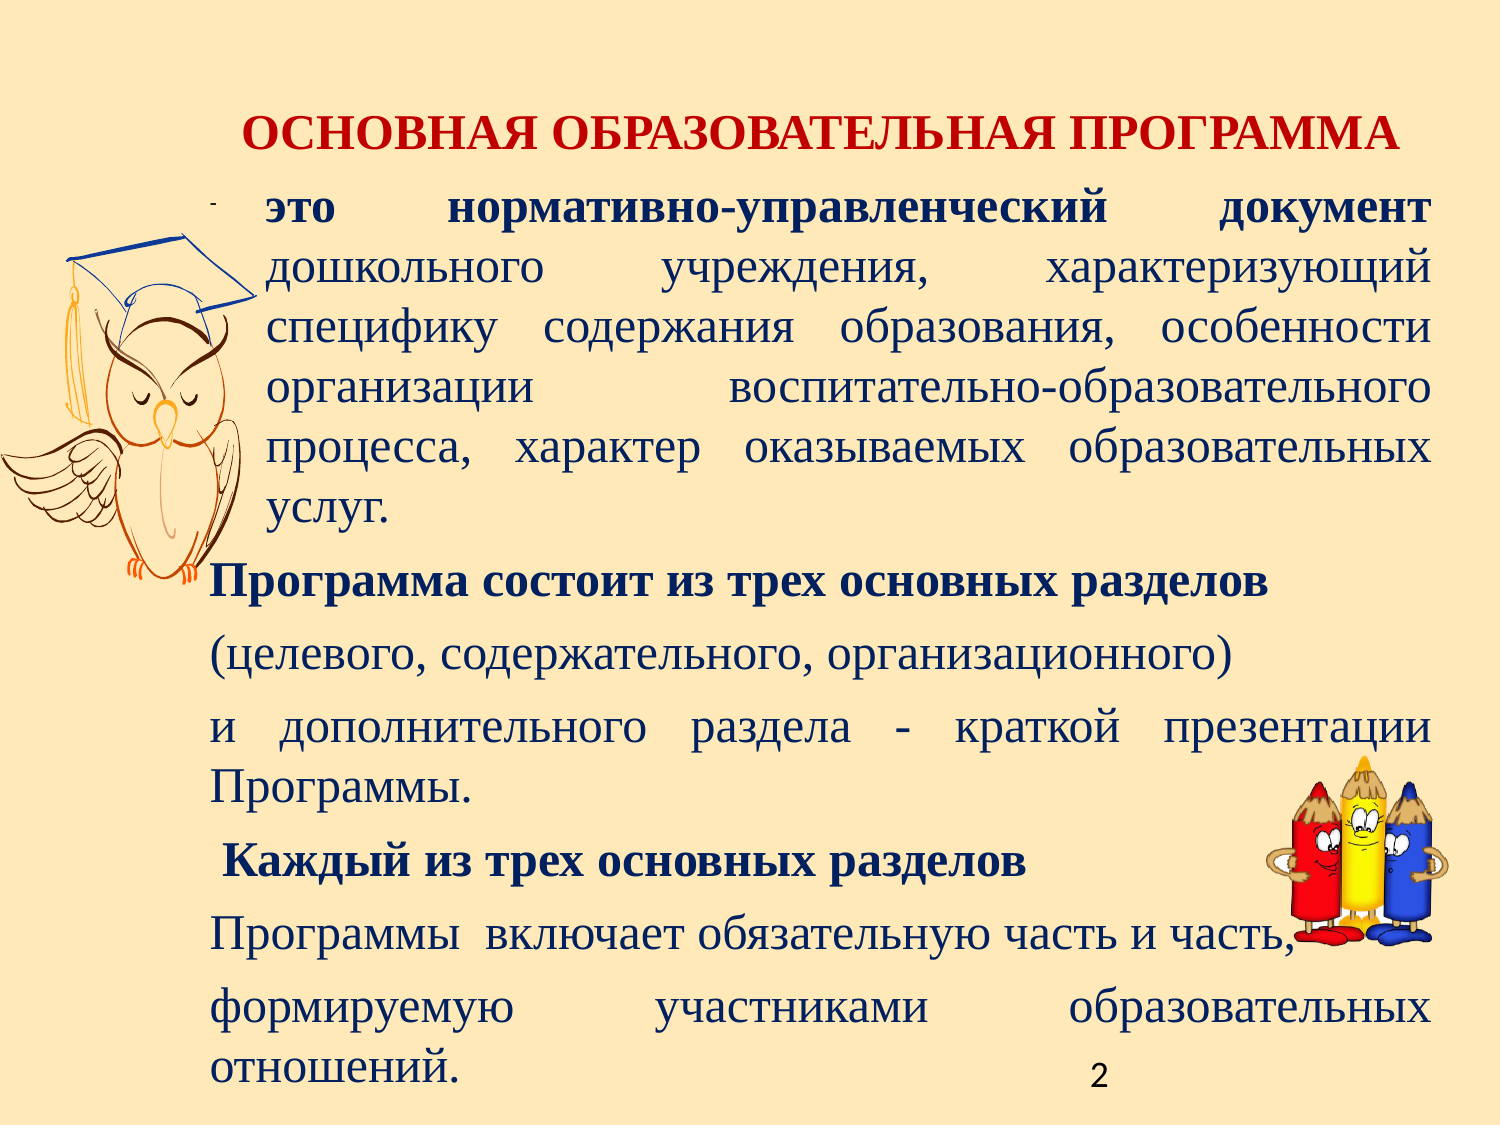

ОСНОВНАЯ ОБРАЗОВАТЕЛЬНАЯ ПРОГРАММА
это нормативно-управленческий документ дошкольного учреждения, характеризующий специфику содержания образования, особенности организации воспитательно-образовательного процесса, характер оказываемых образовательных услуг.
Программа состоит из трех основных разделов
(целевого, содержательного, организационного)
и дополнительного раздела - краткой презентации Программы.
 Каждый из трех основных разделов
Программы включает обязательную часть и часть,
формируемую участниками образовательных отношений.
#